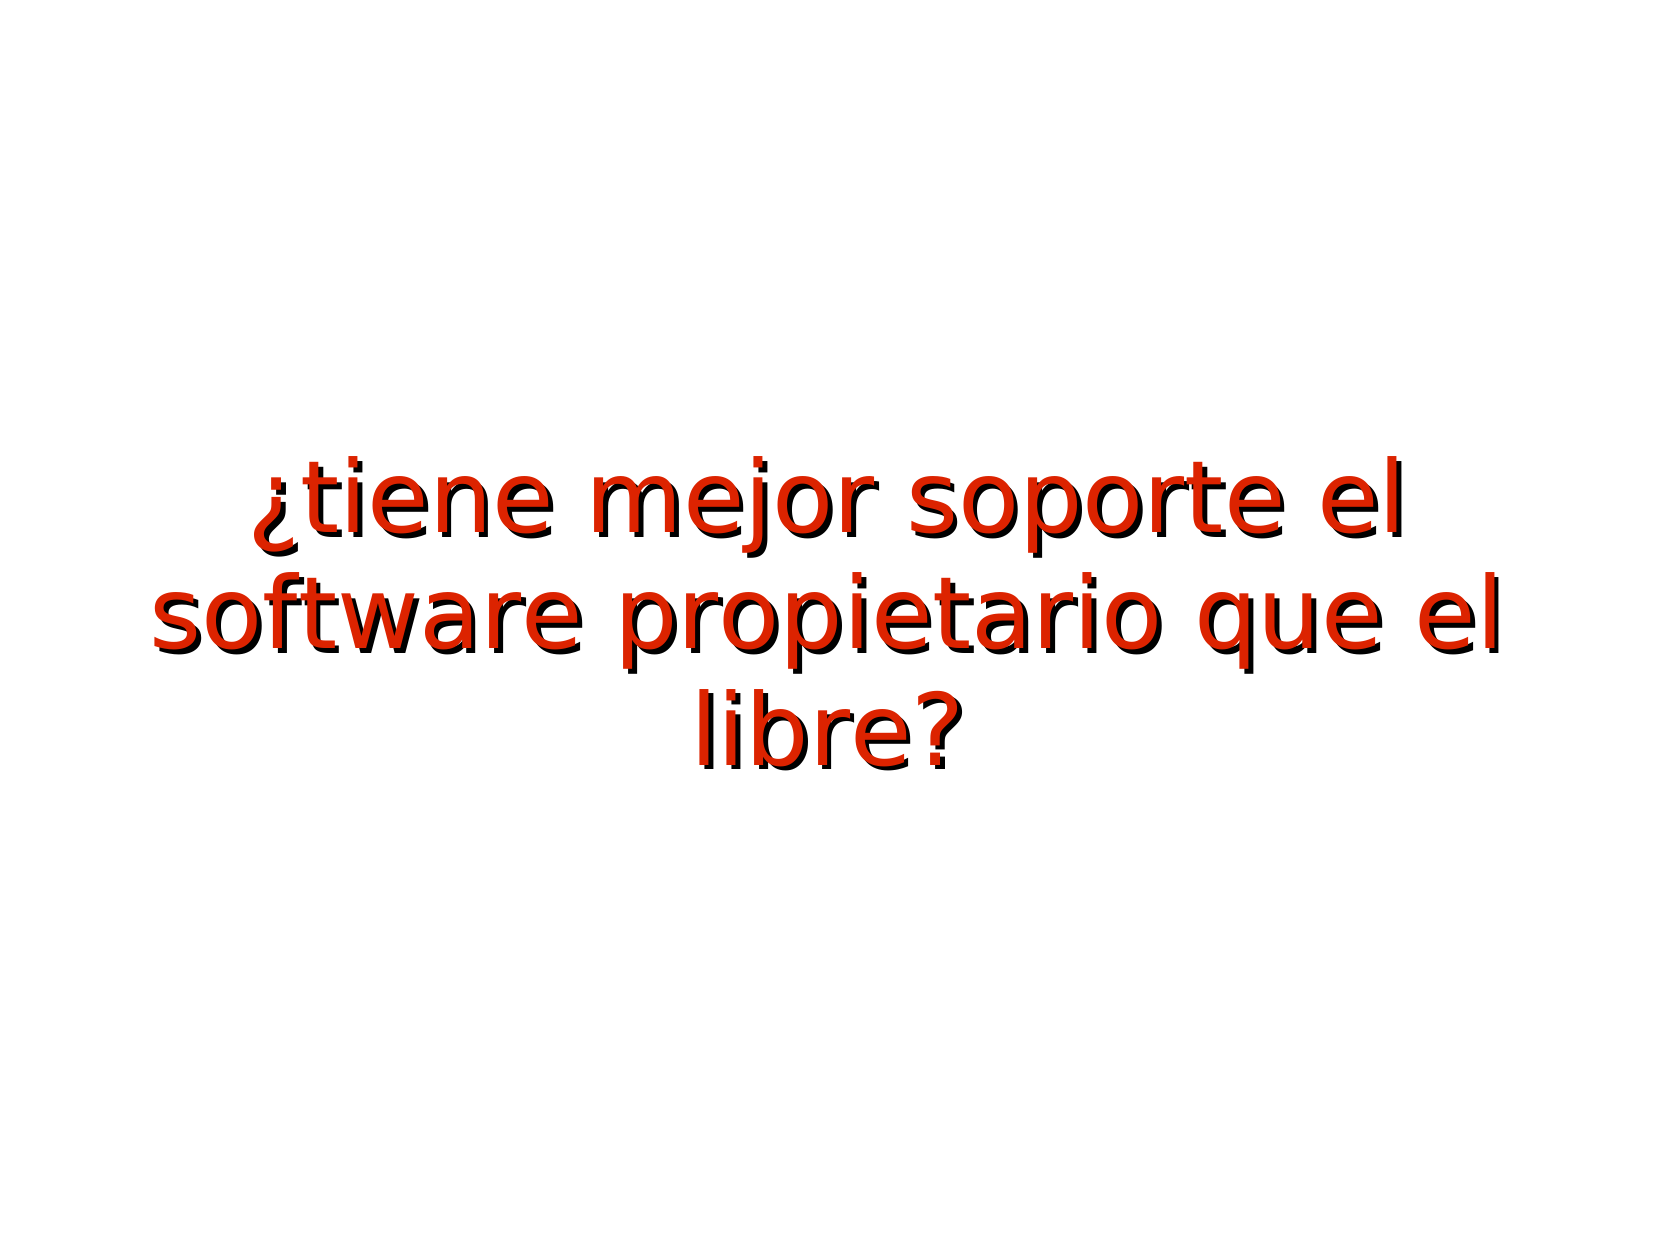

# ¿tiene mejor soporte el software propietario que el libre?